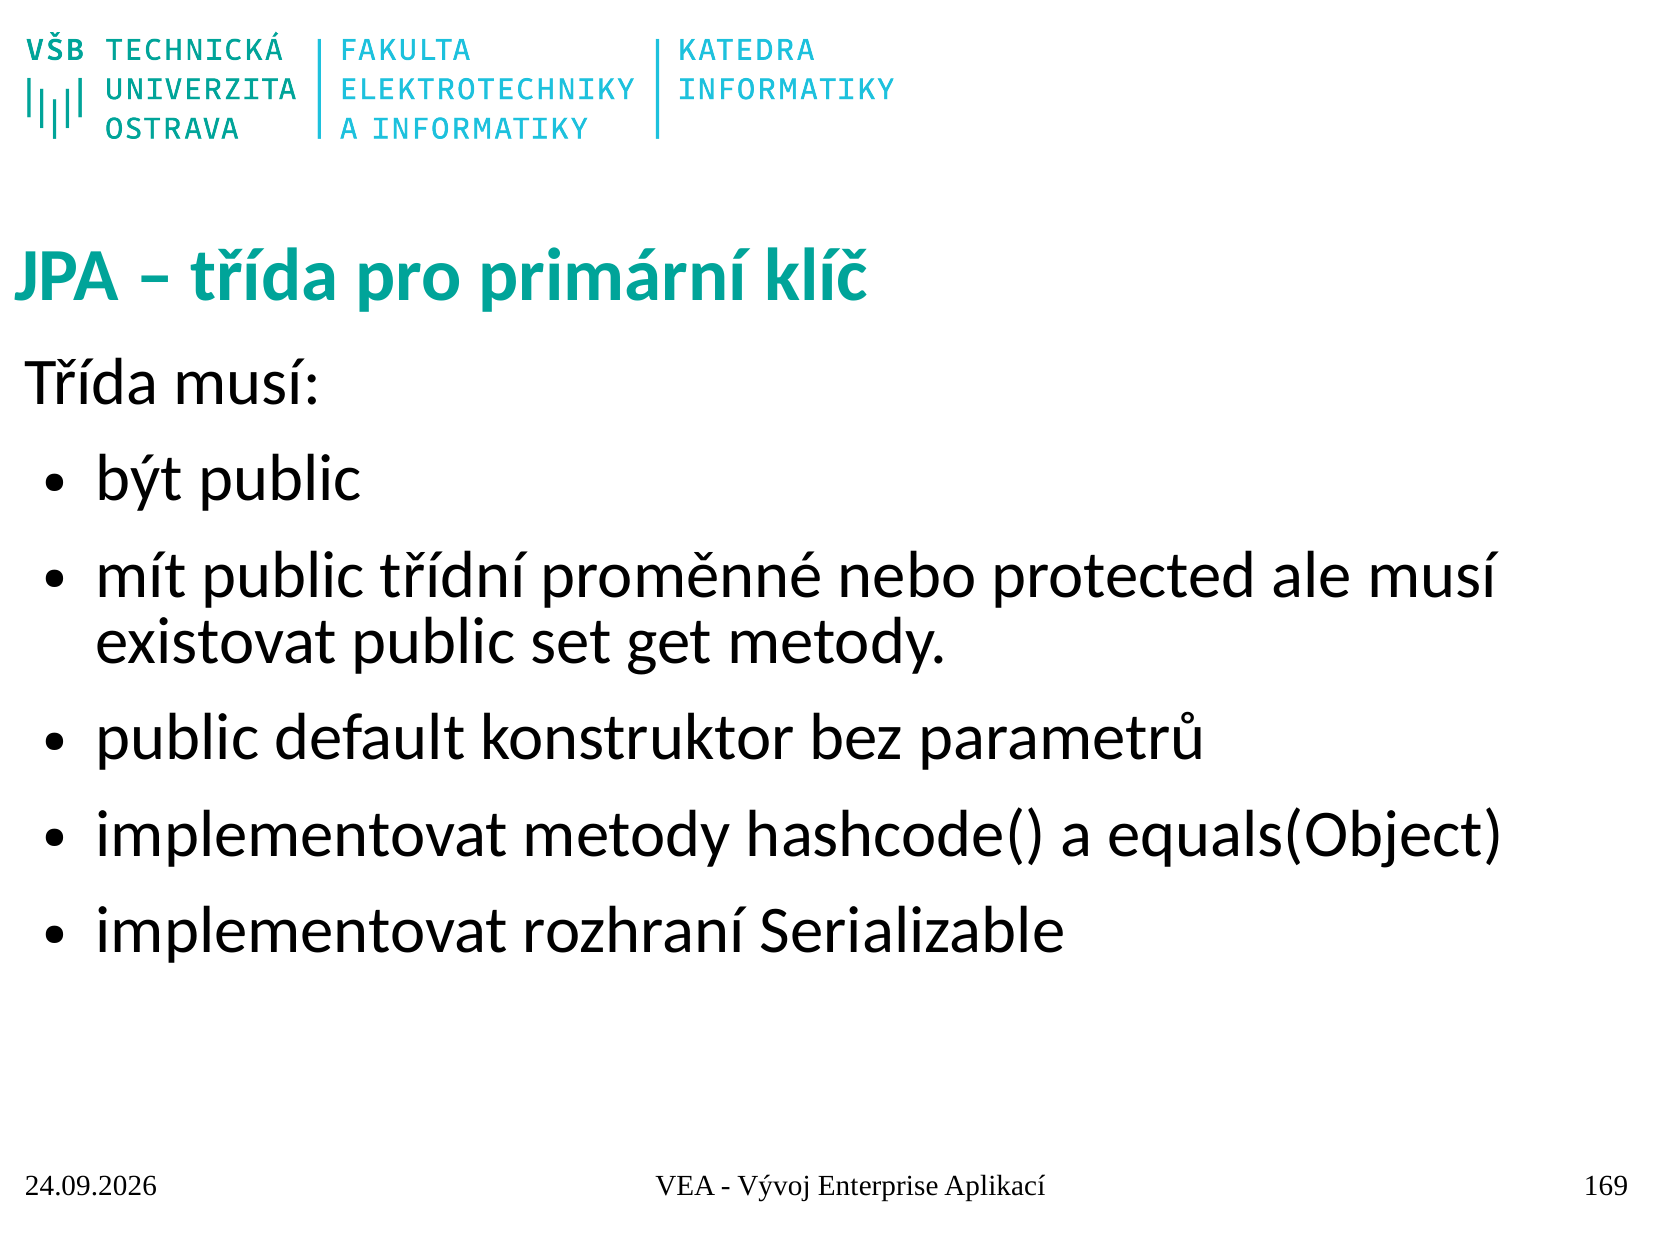

JPA – třída pro primární klíč
# Třída musí:
být public
mít public třídní proměnné nebo protected ale musí existovat public set get metody.
public default konstruktor bez parametrů
implementovat metody hashcode() a equals(Object)
implementovat rozhraní Serializable
VEA - Vývoj Enterprise Aplikací
169